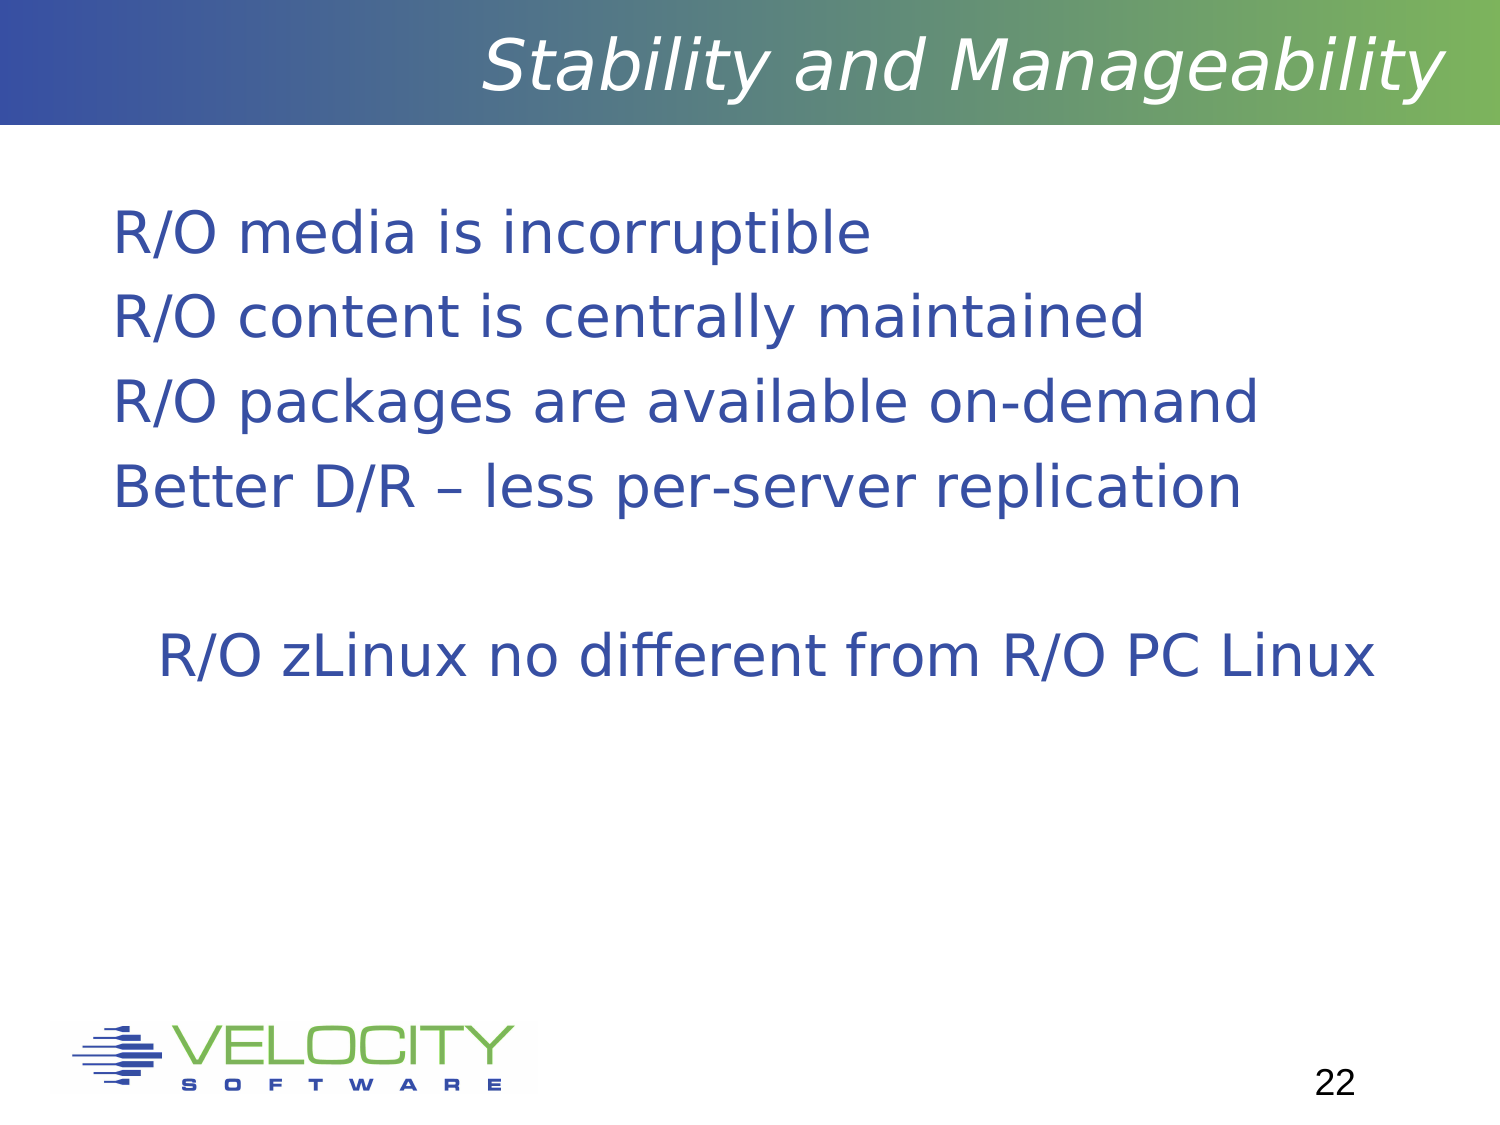

# Stability and Manageability
R/O media is incorruptible
R/O content is centrally maintained
R/O packages are available on-demand
Better D/R – less per-server replication
R/O zLinux no different from R/O PC Linux
22